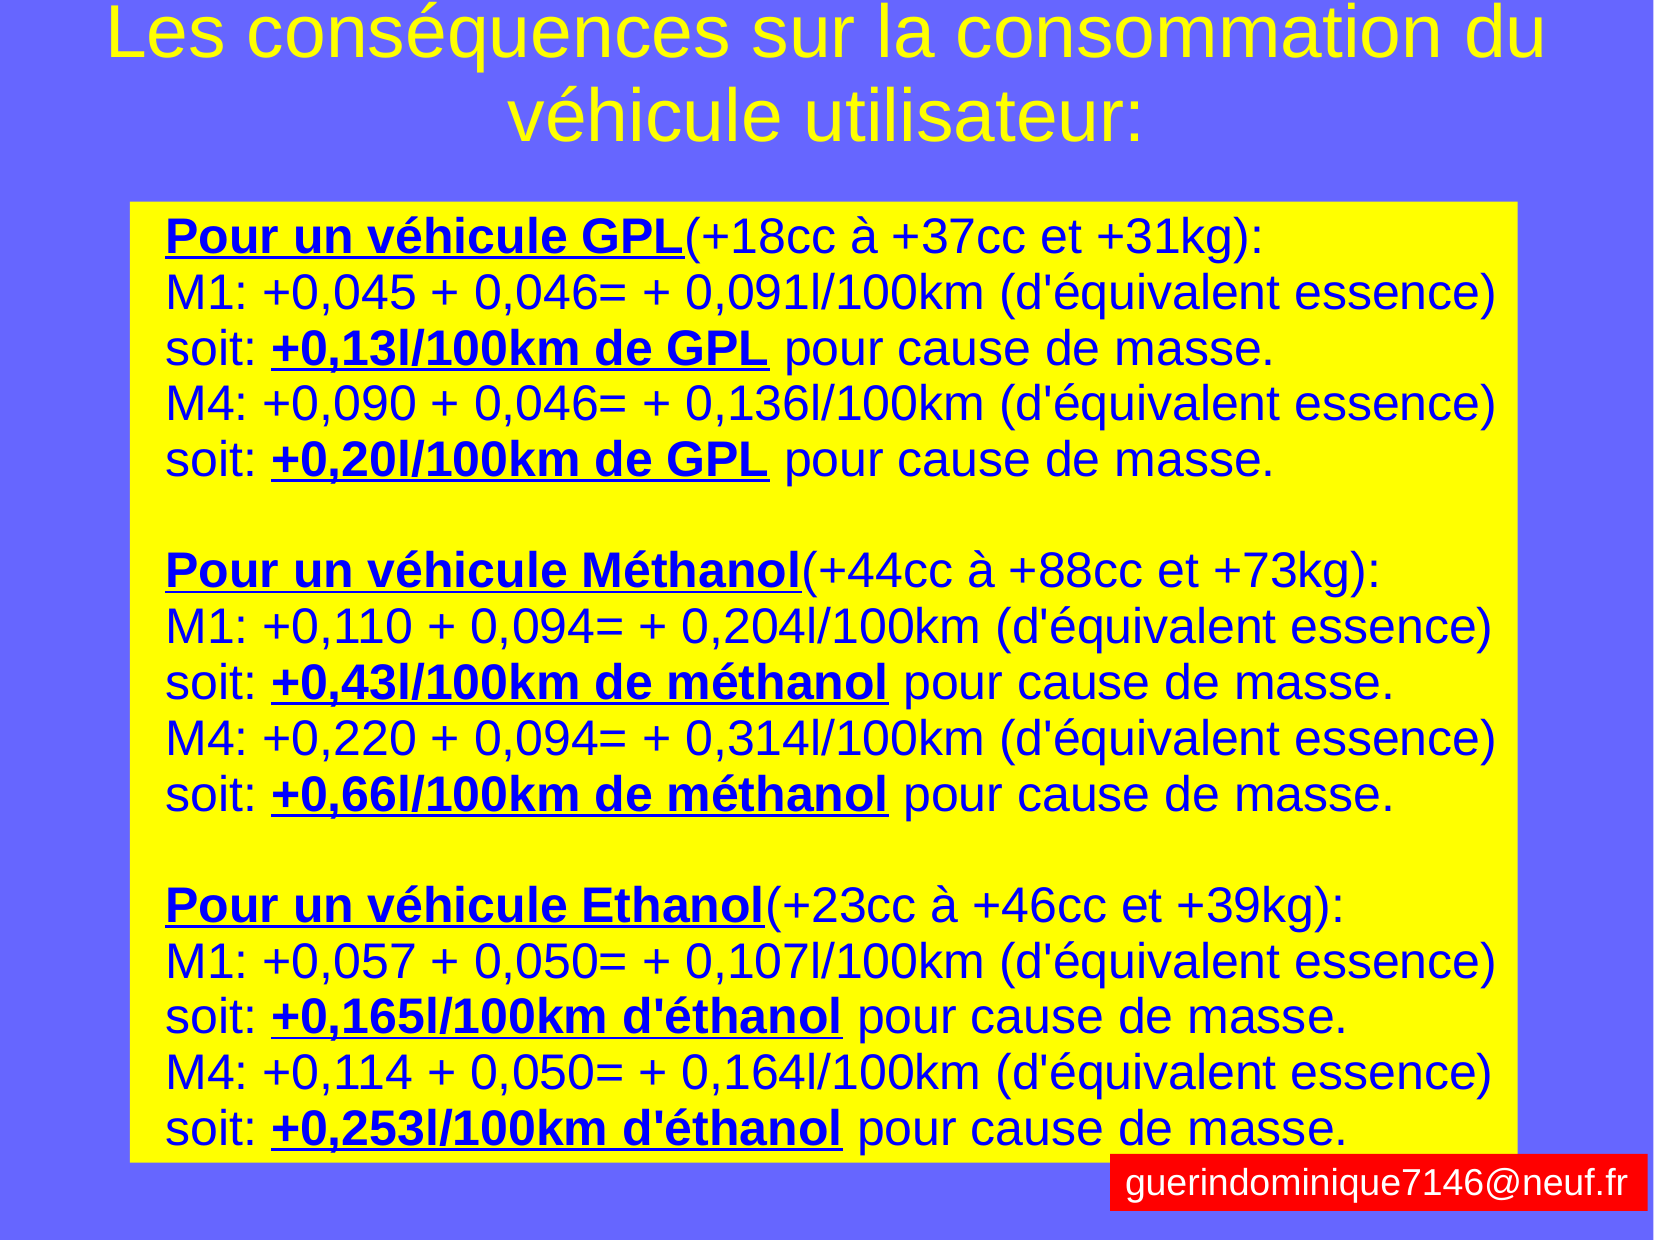

# Les conséquences sur la consommation du véhicule utilisateur:
Pour un véhicule GPL(+18cc à +37cc et +31kg):
M1: +0,045 + 0,046= + 0,091l/100km (d'équivalent essence)
soit: +0,13l/100km de GPL pour cause de masse.
M4: +0,090 + 0,046= + 0,136l/100km (d'équivalent essence)
soit: +0,20l/100km de GPL pour cause de masse.
Pour un véhicule Méthanol(+44cc à +88cc et +73kg):
M1: +0,110 + 0,094= + 0,204l/100km (d'équivalent essence)
soit: +0,43l/100km de méthanol pour cause de masse.
M4: +0,220 + 0,094= + 0,314l/100km (d'équivalent essence)
soit: +0,66l/100km de méthanol pour cause de masse.
Pour un véhicule Ethanol(+23cc à +46cc et +39kg):
M1: +0,057 + 0,050= + 0,107l/100km (d'équivalent essence)
soit: +0,165l/100km d'éthanol pour cause de masse.
M4: +0,114 + 0,050= + 0,164l/100km (d'équivalent essence)
soit: +0,253l/100km d'éthanol pour cause de masse.
guerindominique7146@neuf.fr